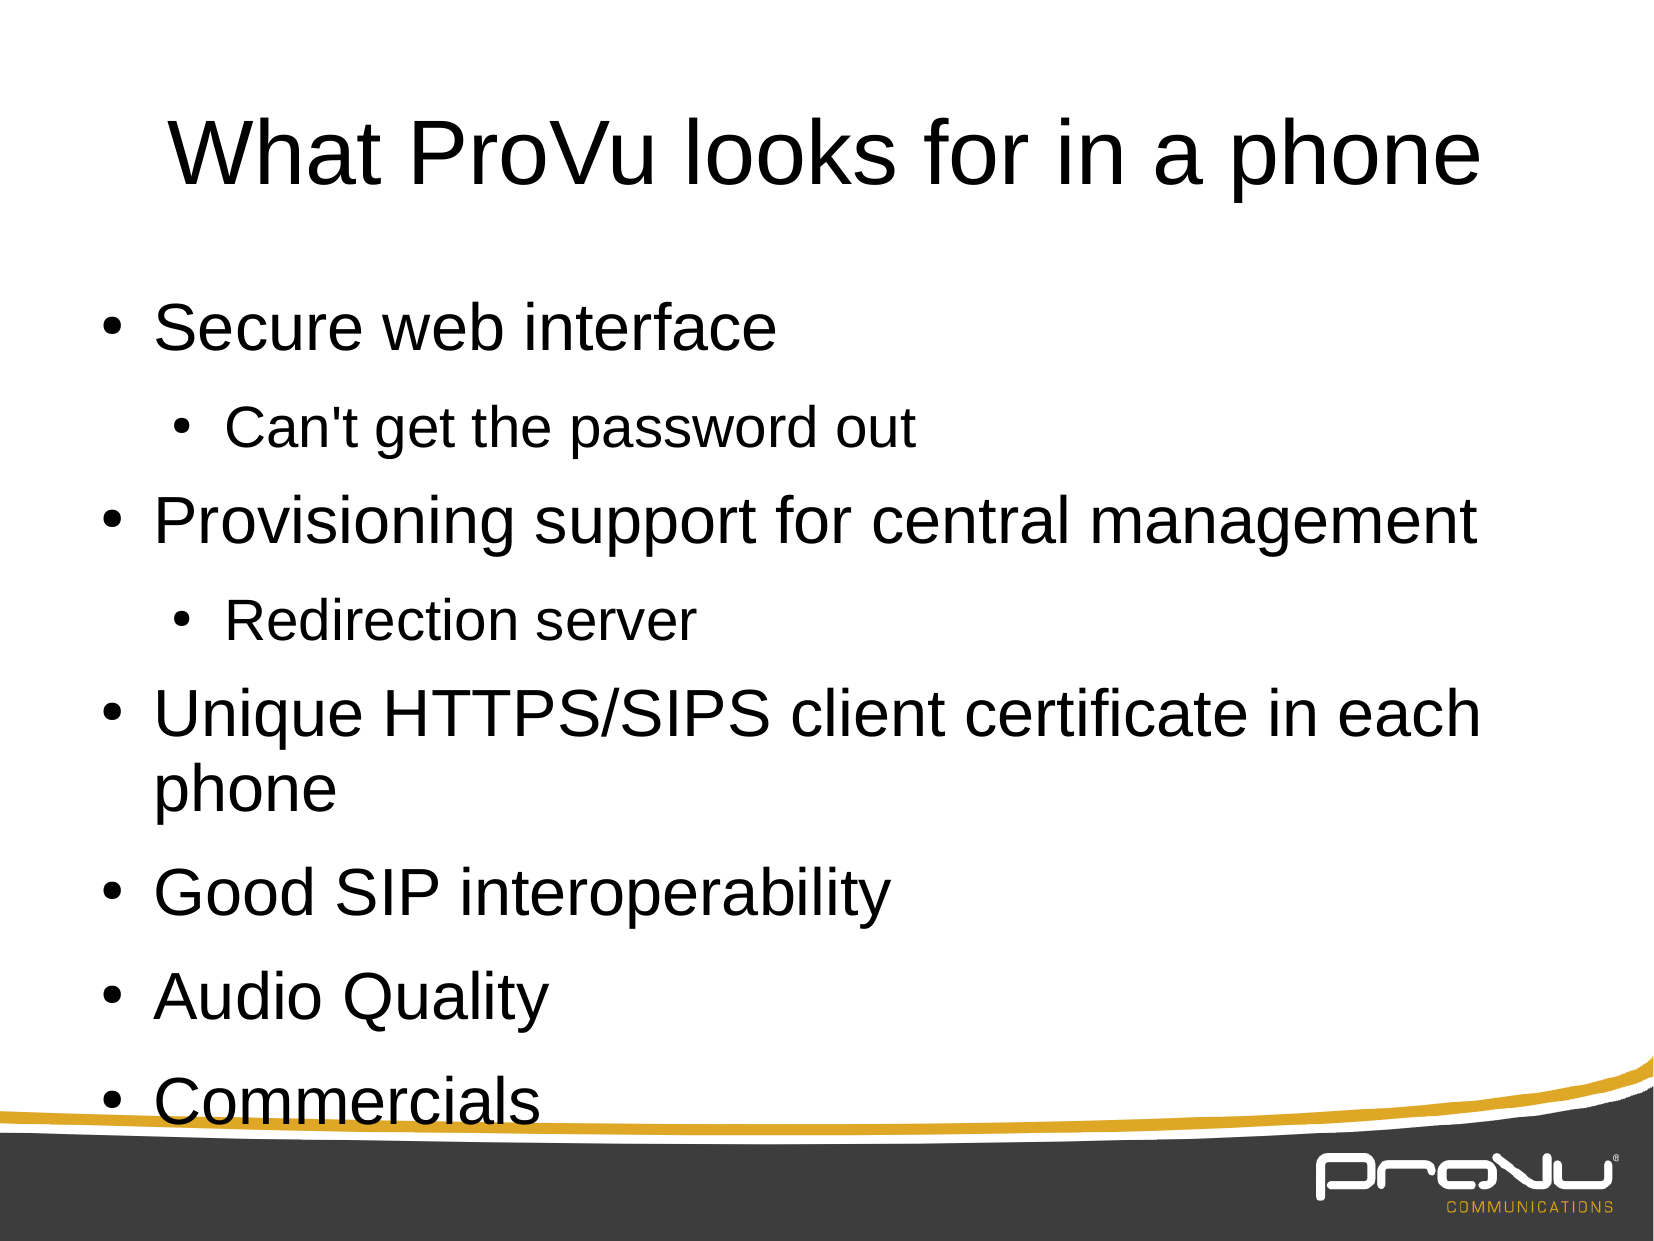

# What ProVu looks for in a phone
Secure web interface
Can't get the password out
Provisioning support for central management
Redirection server
Unique HTTPS/SIPS client certificate in each phone
Good SIP interoperability
Audio Quality
Commercials